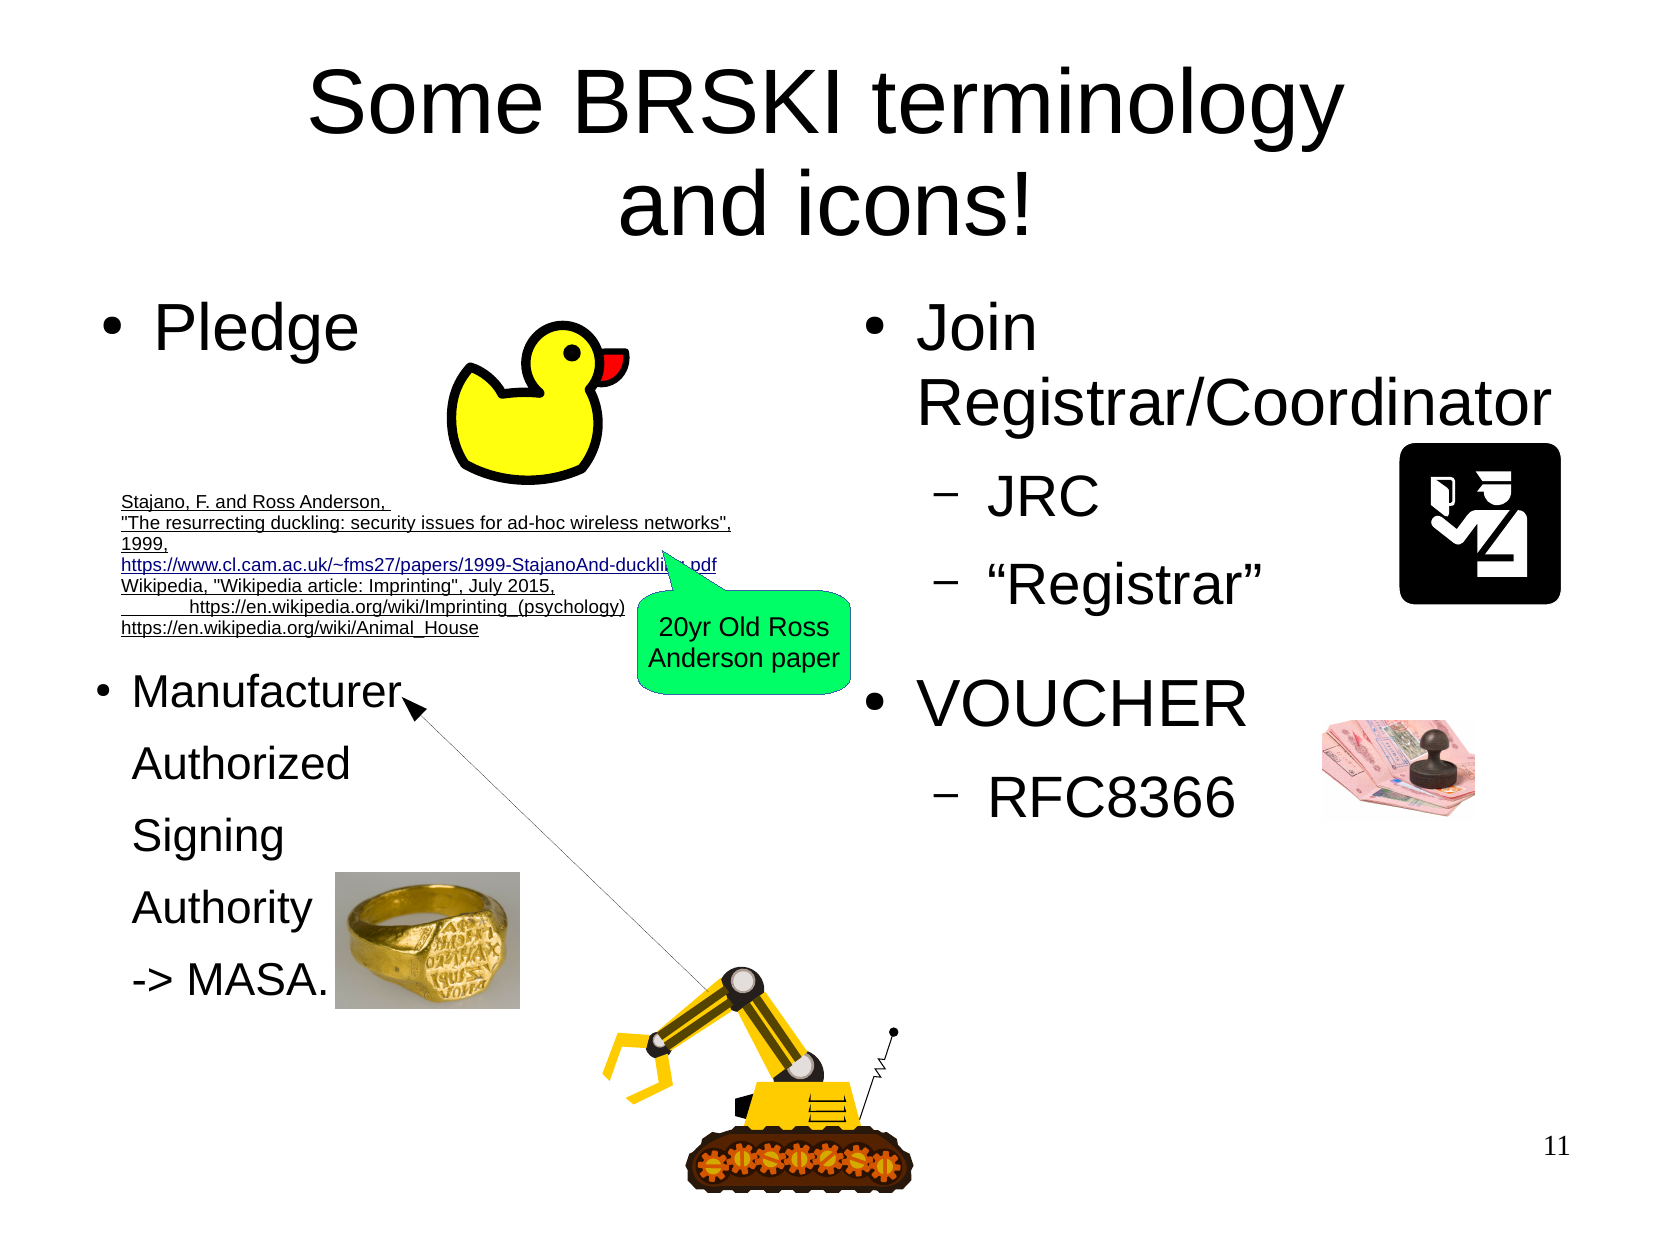

# Some BRSKI terminology and icons!
Pledge
Join Registrar/Coordinator
JRC
“Registrar”
Stajano, F. and Ross Anderson,
"The resurrecting duckling: security issues for ad-hoc wireless networks", 1999,
https://www.cl.cam.ac.uk/~fms27/papers/1999-StajanoAnd-duckling.pdf
Wikipedia, "Wikipedia article: Imprinting", July 2015,
 https://en.wikipedia.org/wiki/Imprinting_(psychology)
https://en.wikipedia.org/wiki/Animal_House
20yr Old Ross
Anderson paper
Manufacturer
Authorized
Signing
Authority
-> MASA.
VOUCHER
RFC8366
11